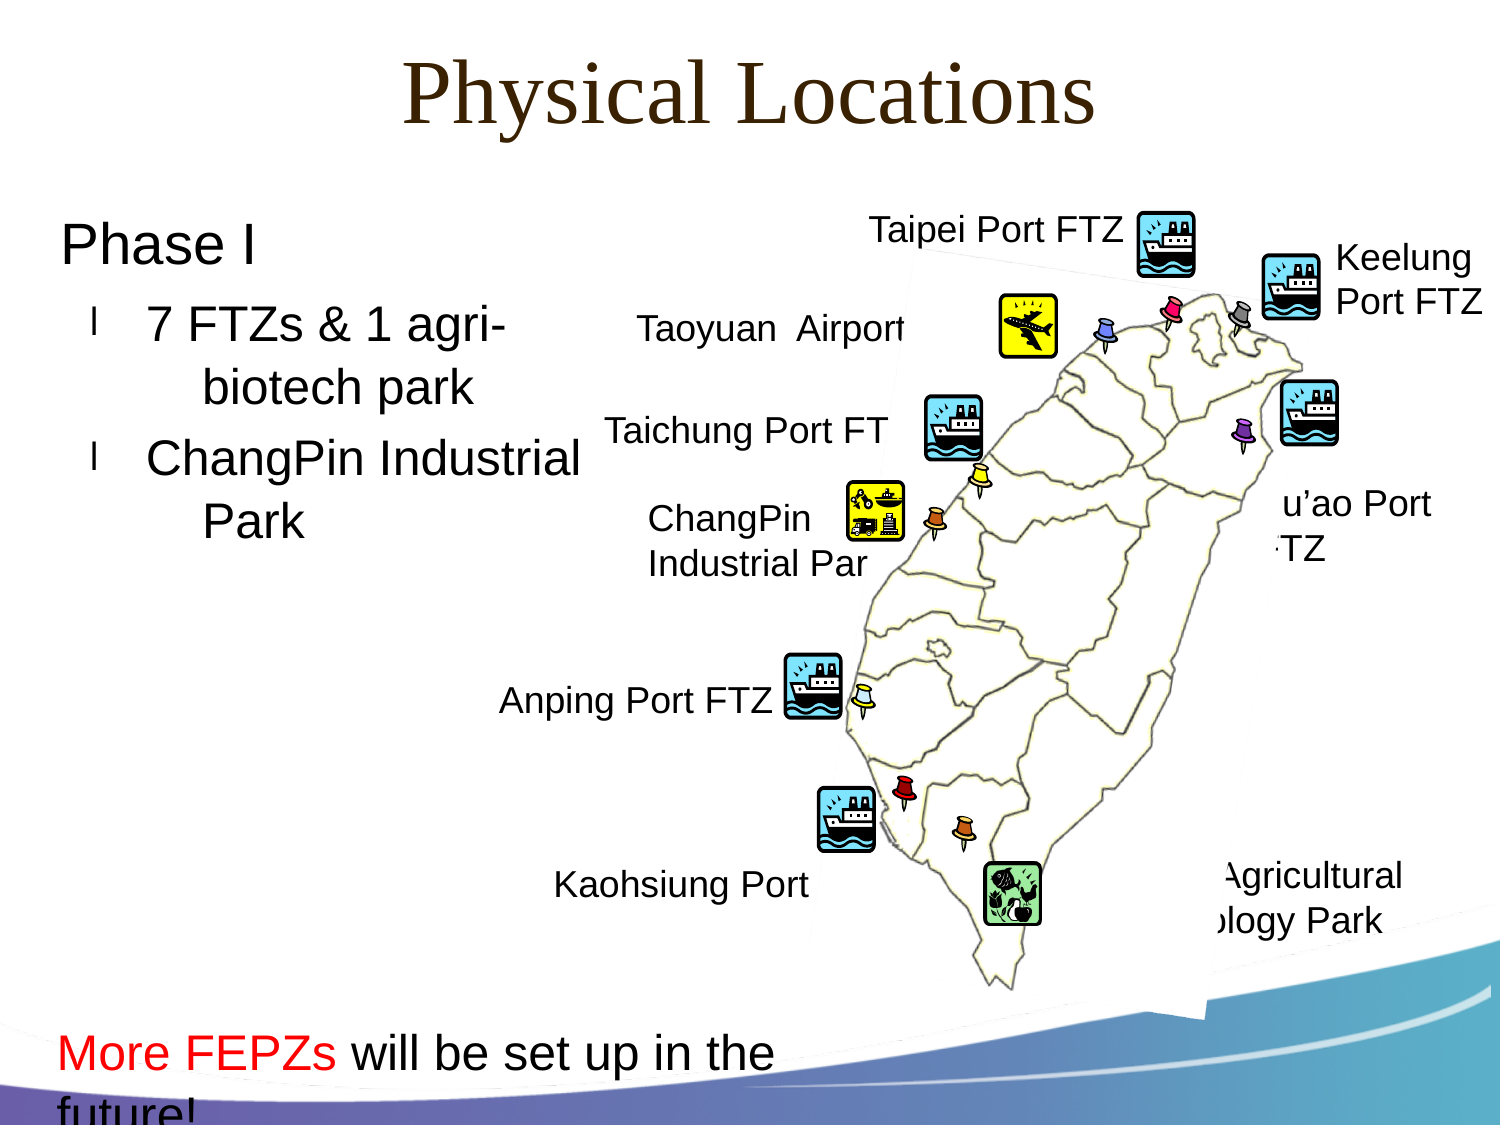

# Physical Locations
Phase I
7 FTZs & 1 agri-biotech park
ChangPin Industrial Park
Taipei Port FTZ
Keelung Port FTZ
Taoyuan Airport FTZ
Taichung Port FTZ
Su’ao Port FTZ
ChangPin Industrial Park
Anping Port FTZ
Pingtung Agricultural Biotechnology Park
Kaohsiung Port FTZ
More FEPZs will be set up in the future!